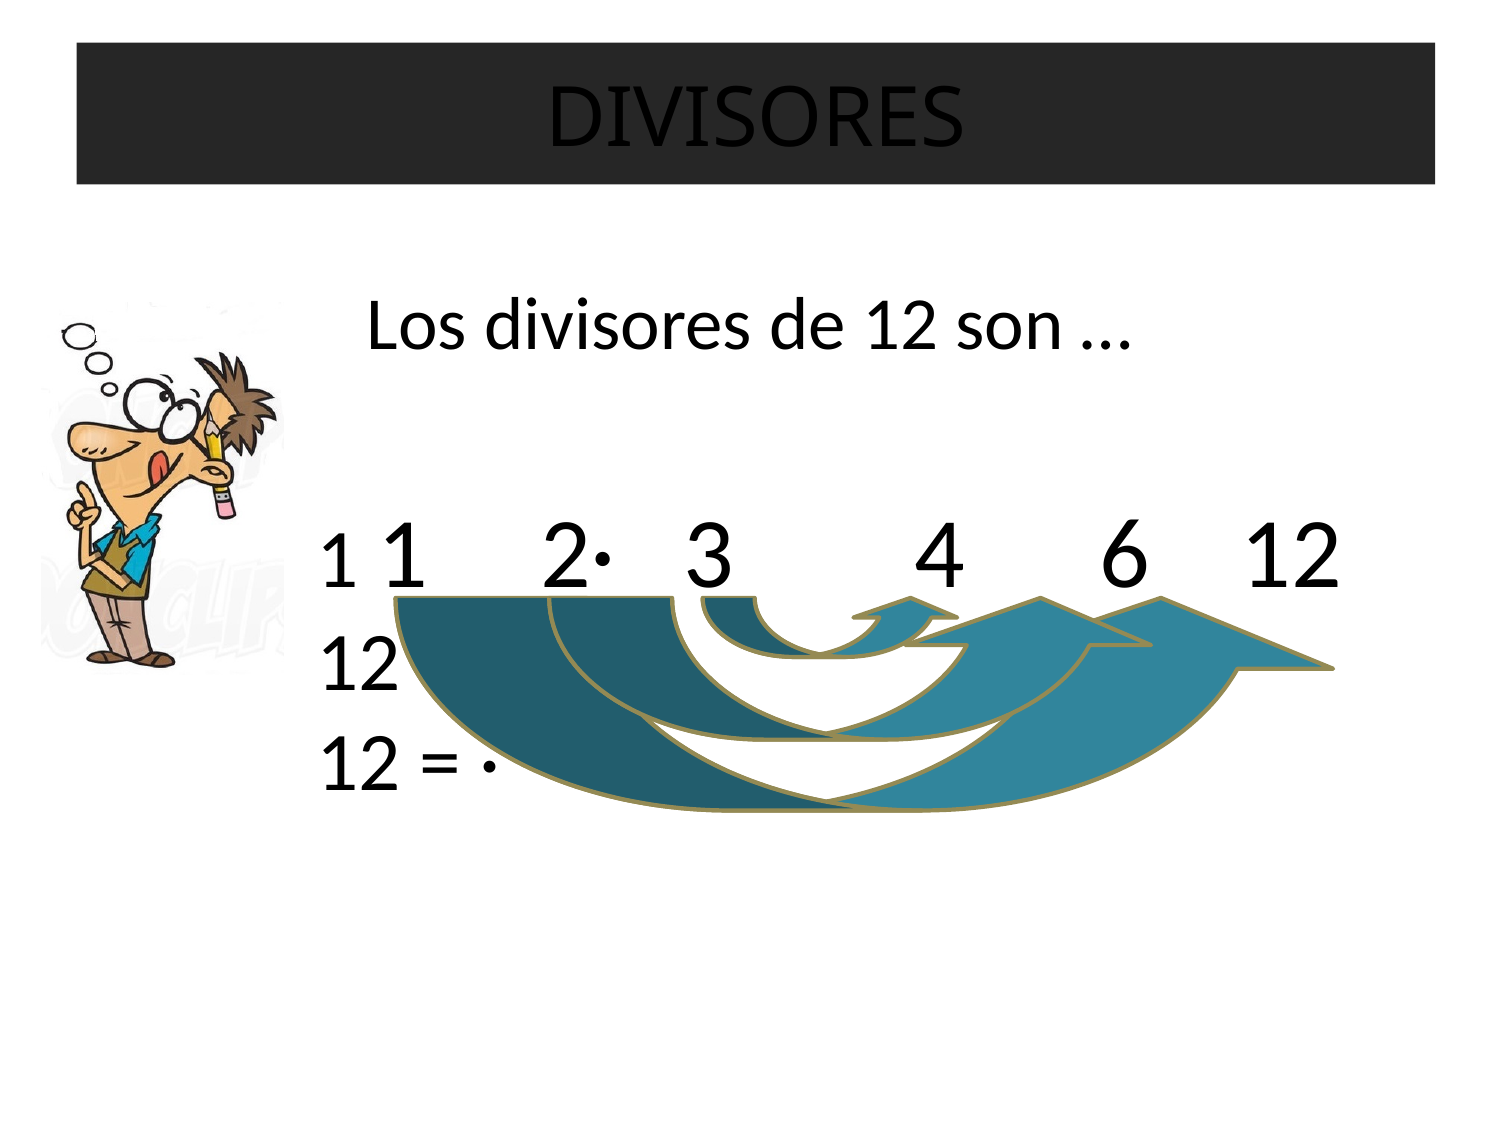

DIVISORES
Los divisores de 12 son …
1 1 2· 3 4 6 12
12 = ·
12 = ·